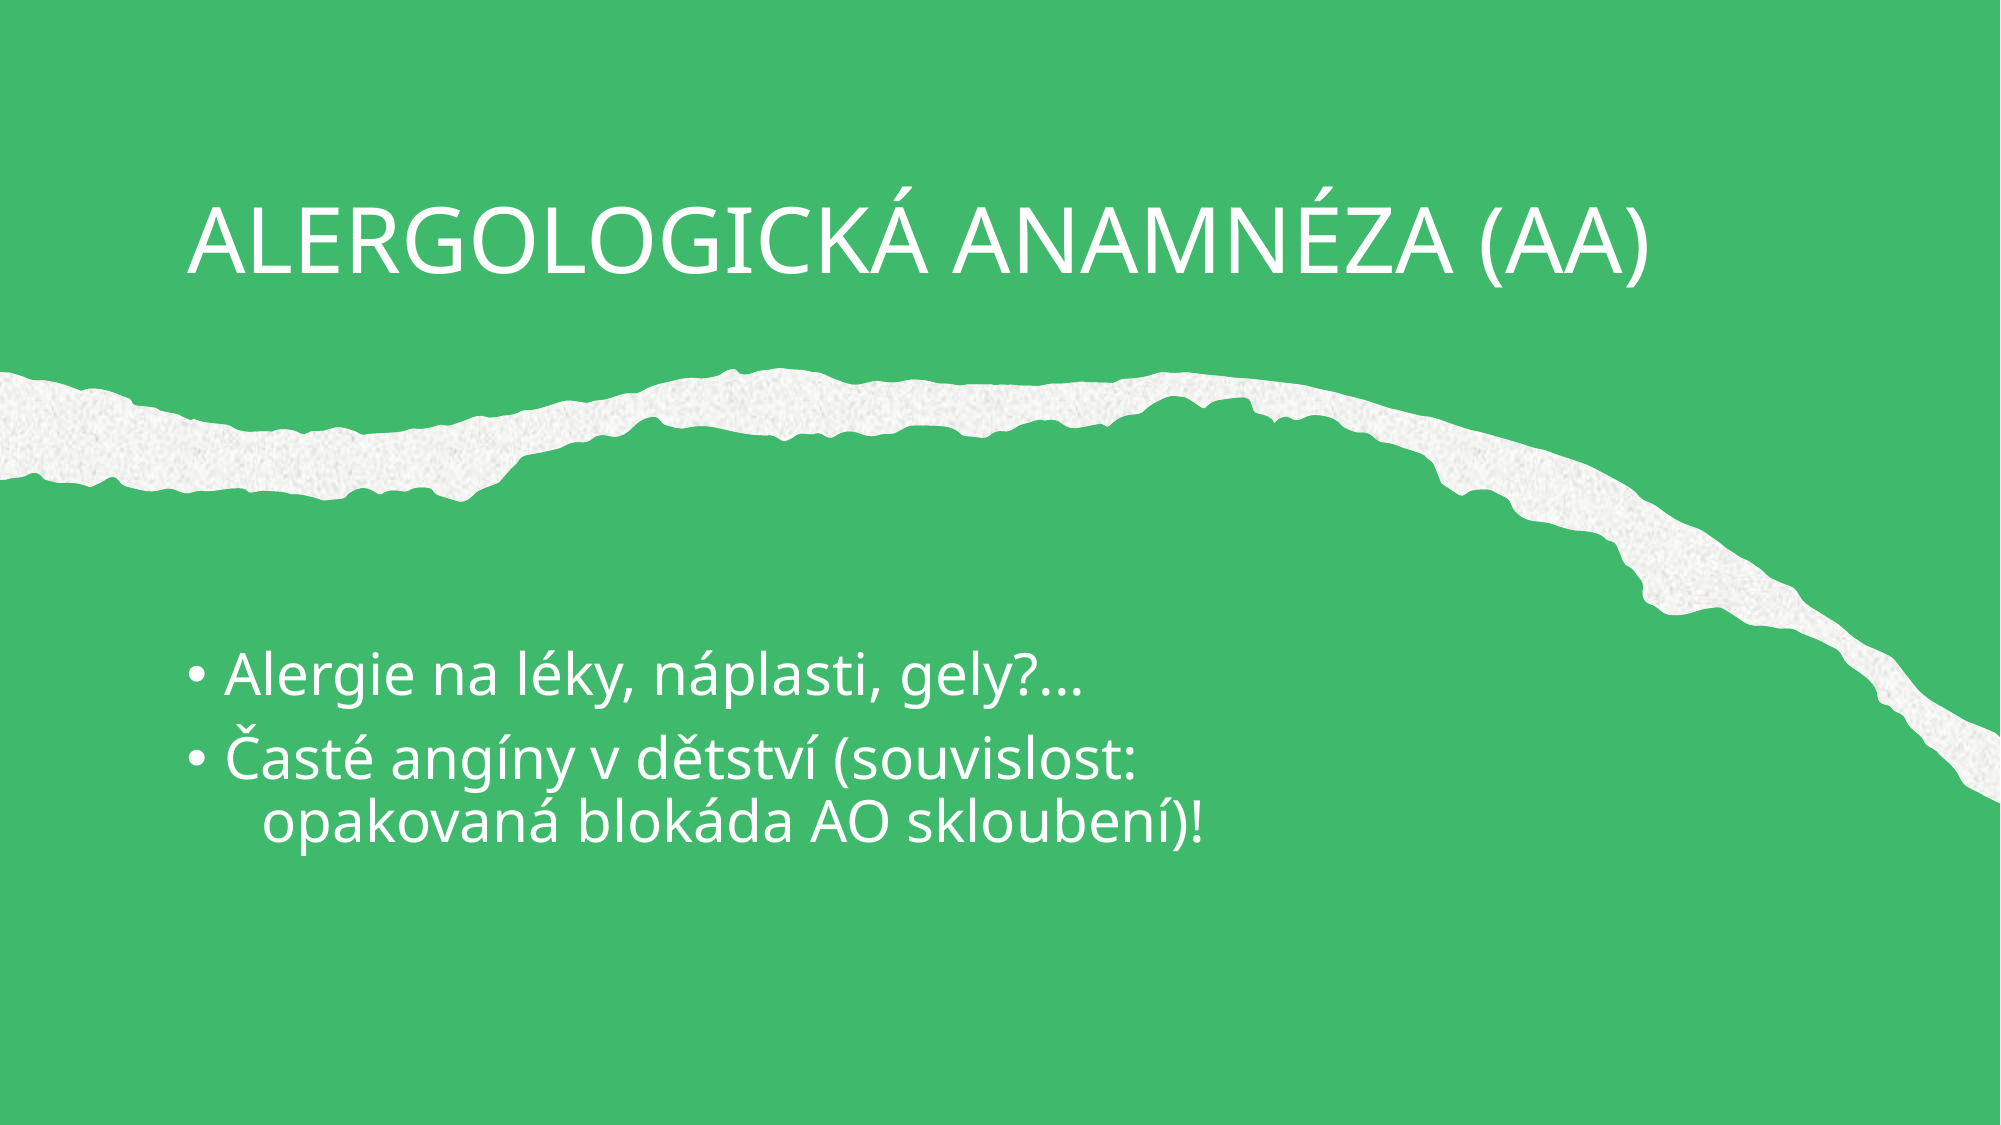

# ALERGOLOGICKÁ ANAMNÉZA (AA)
Alergie na léky, náplasti, gely?...
Časté angíny v dětství (souvislost: opakovaná blokáda AO skloubení)!